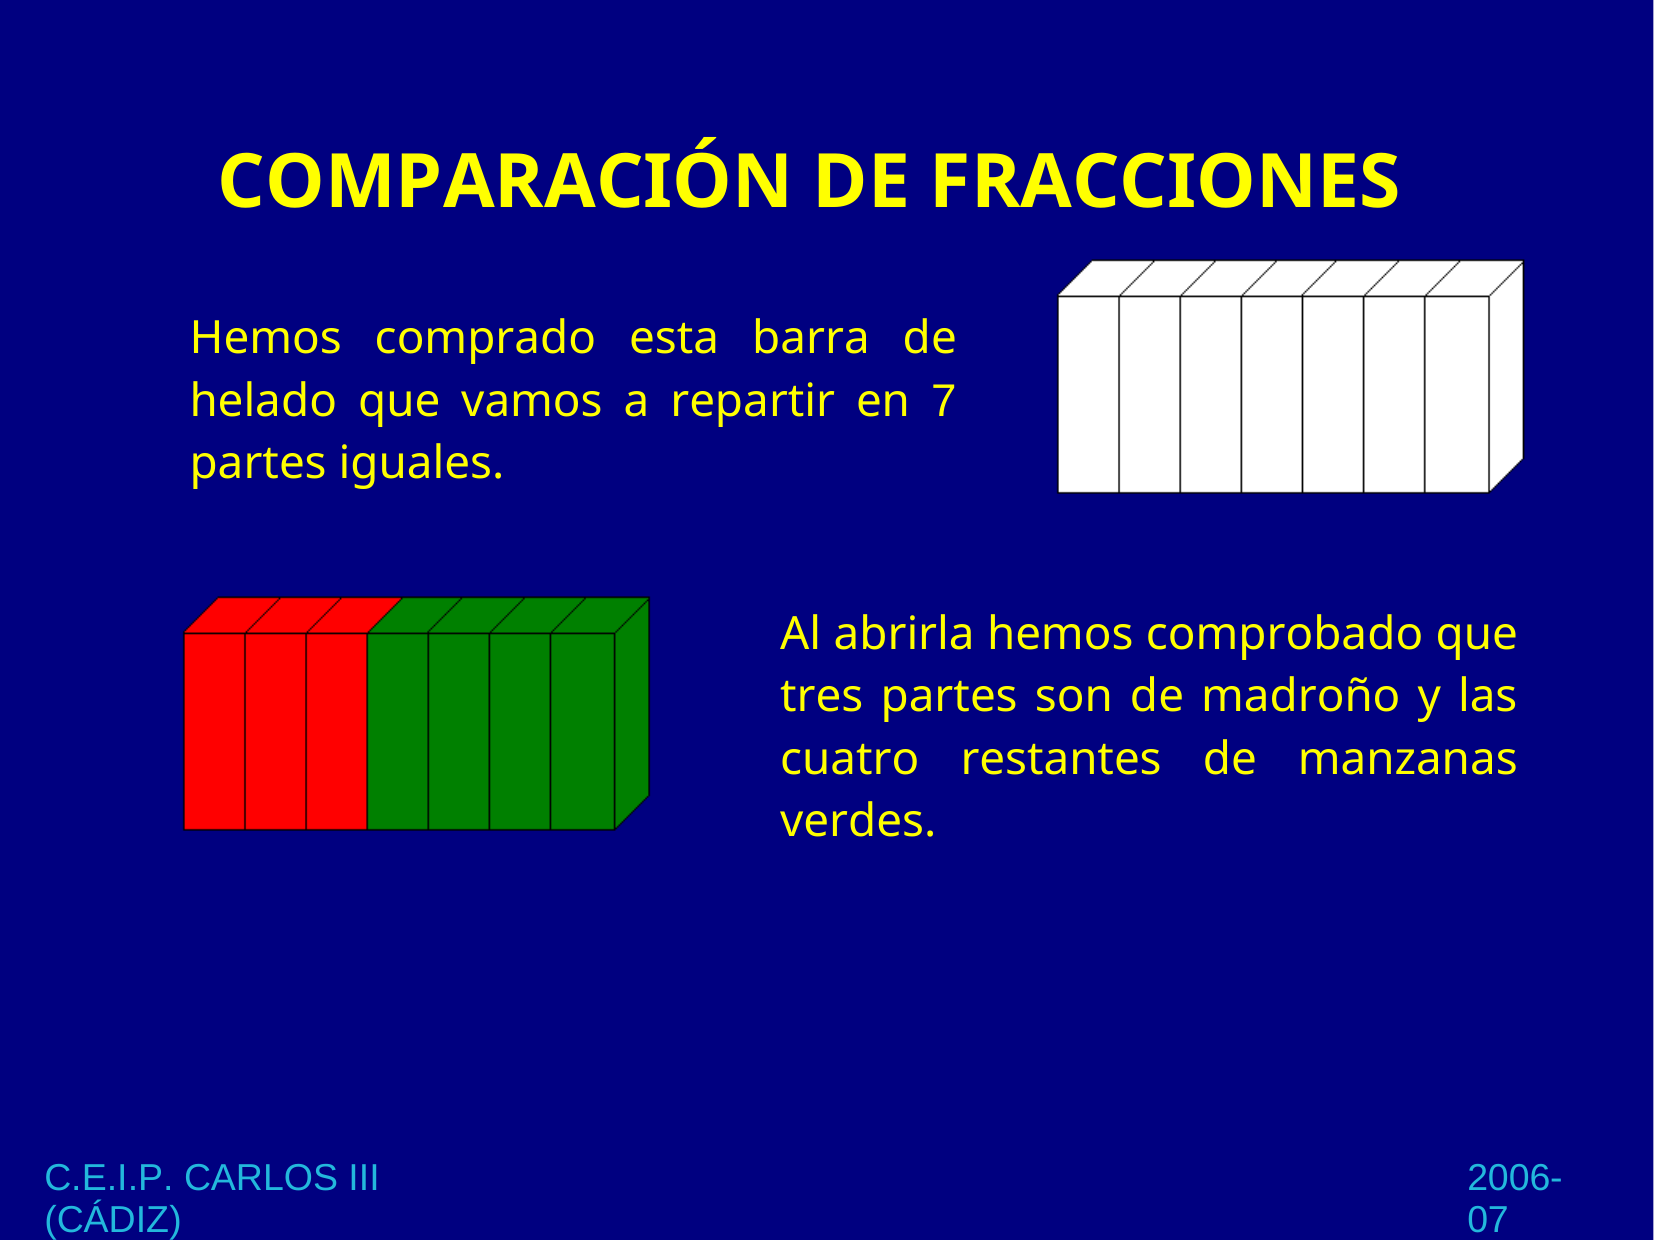

COMPARACIÓN DE FRACCIONES
Hemos comprado esta barra de helado que vamos a repartir en 7 partes iguales.
Al abrirla hemos comprobado que tres partes son de madroño y las cuatro restantes de manzanas verdes.
C.E.I.P. CARLOS III (CÁDIZ)
2006-07